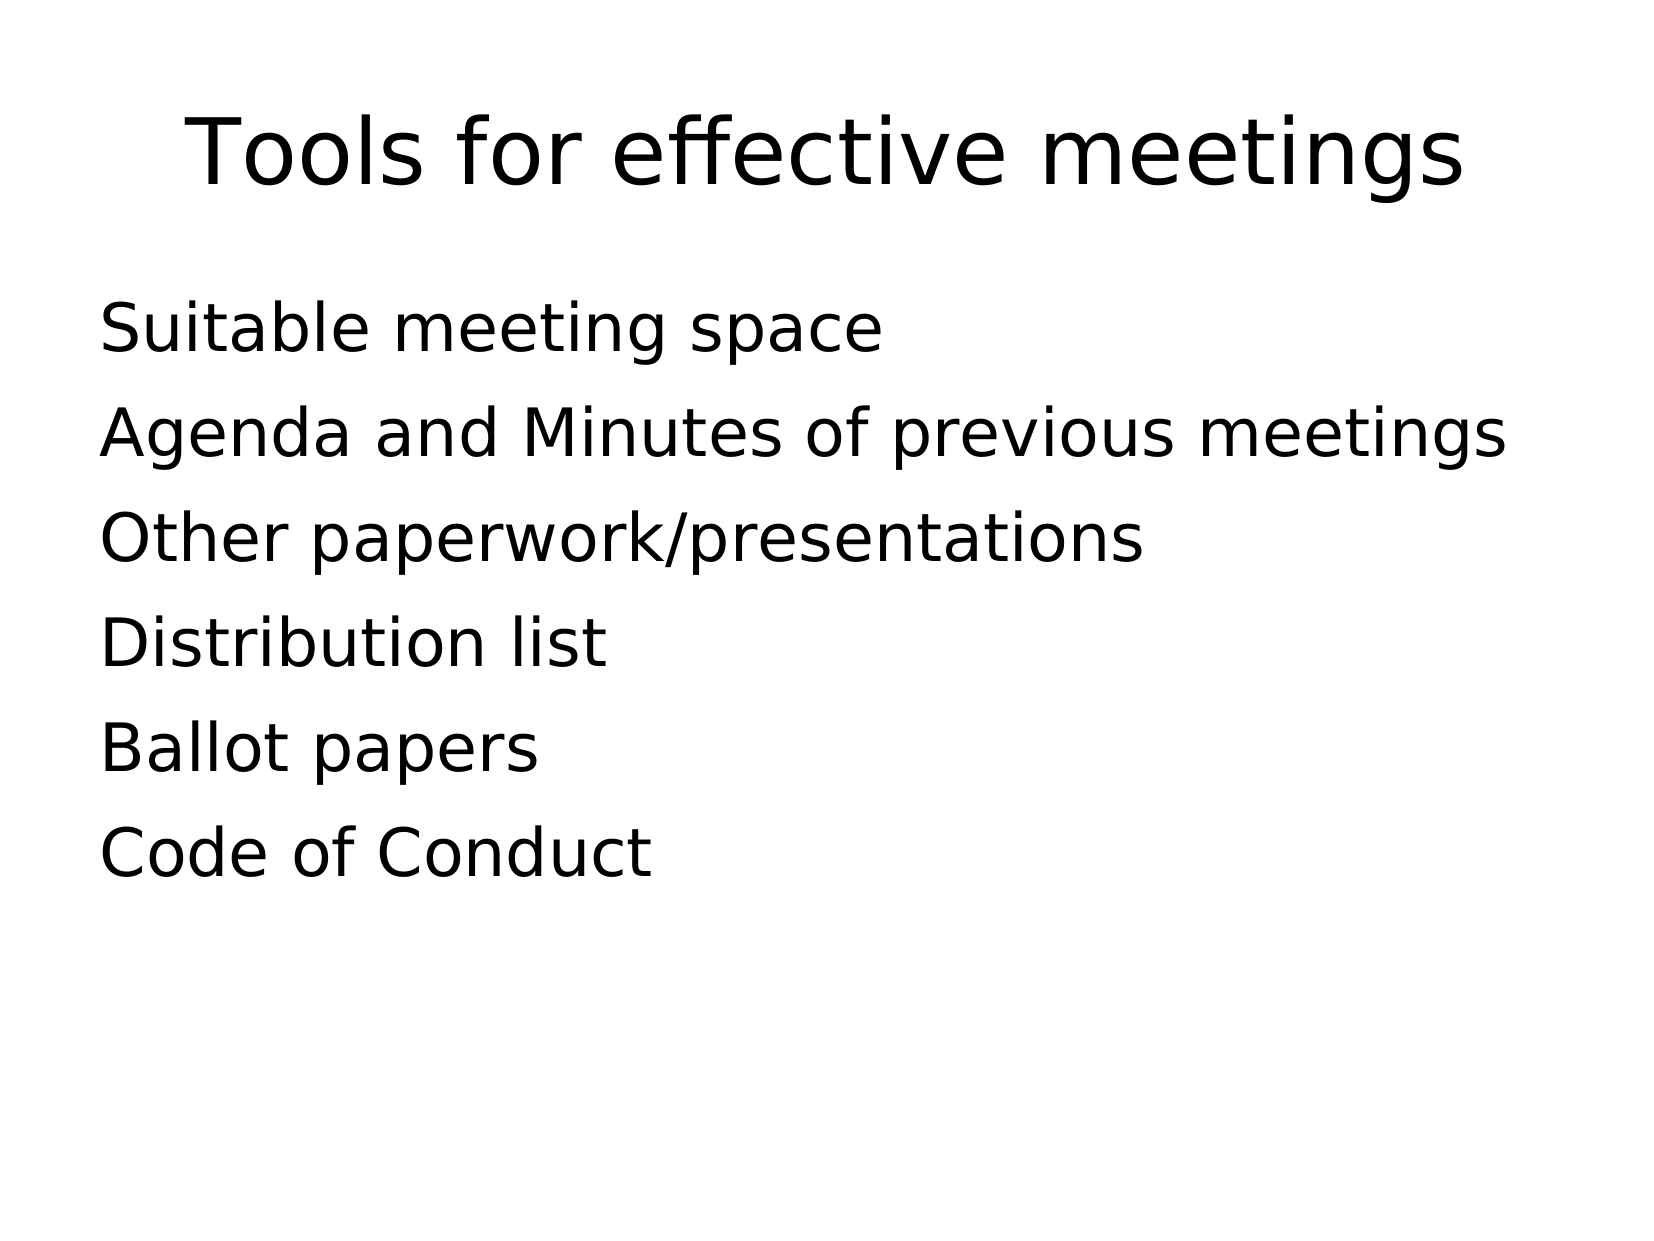

# Tools for effective meetings
Suitable meeting space
Agenda and Minutes of previous meetings
Other paperwork/presentations
Distribution list
Ballot papers
Code of Conduct